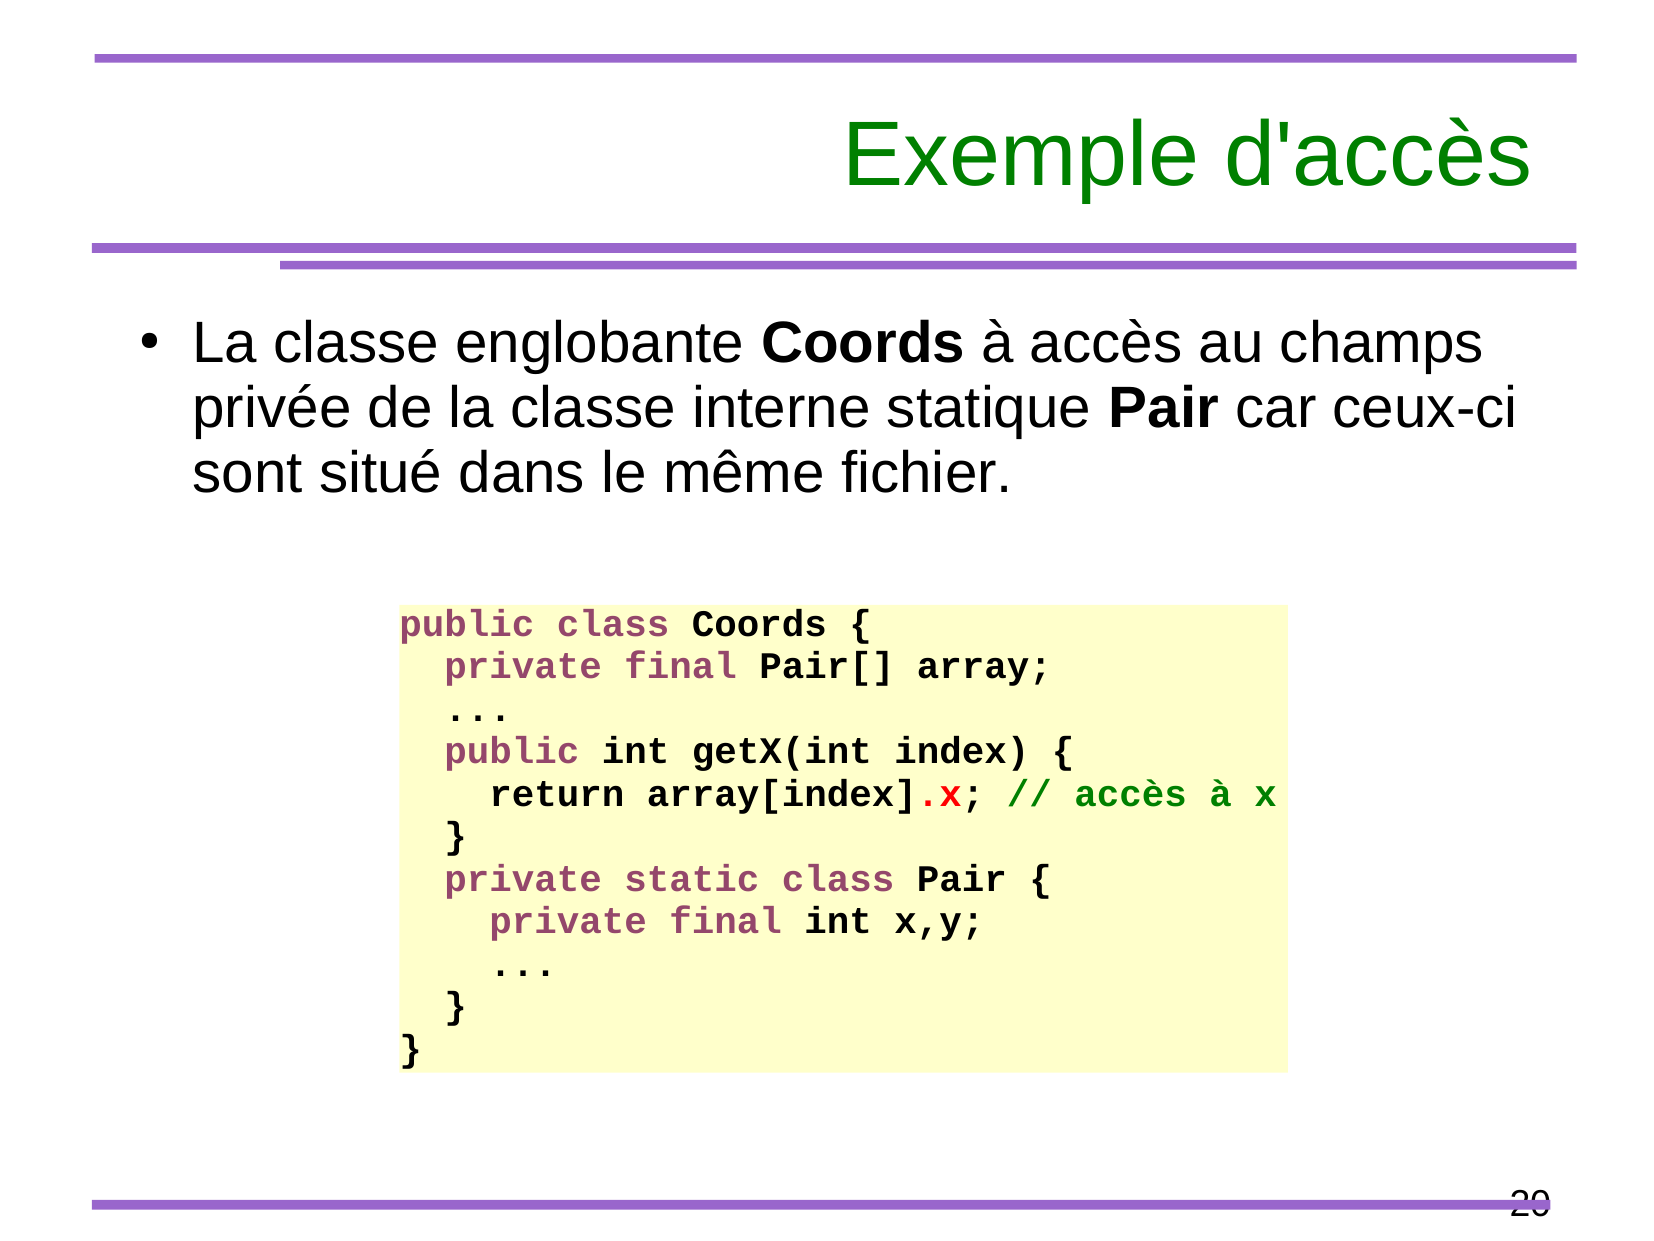

# Exemple d'accès
La classe englobante Coords à accès au champs privée de la classe interne statique Pair car ceux-ci sont situé dans le même fichier.
public class Coords {
 private final Pair[] array;
 ...
 public int getX(int index) {
 return array[index].x; // accès à x
 }
 private static class Pair {
 private final int x,y;
 ...
 }
}